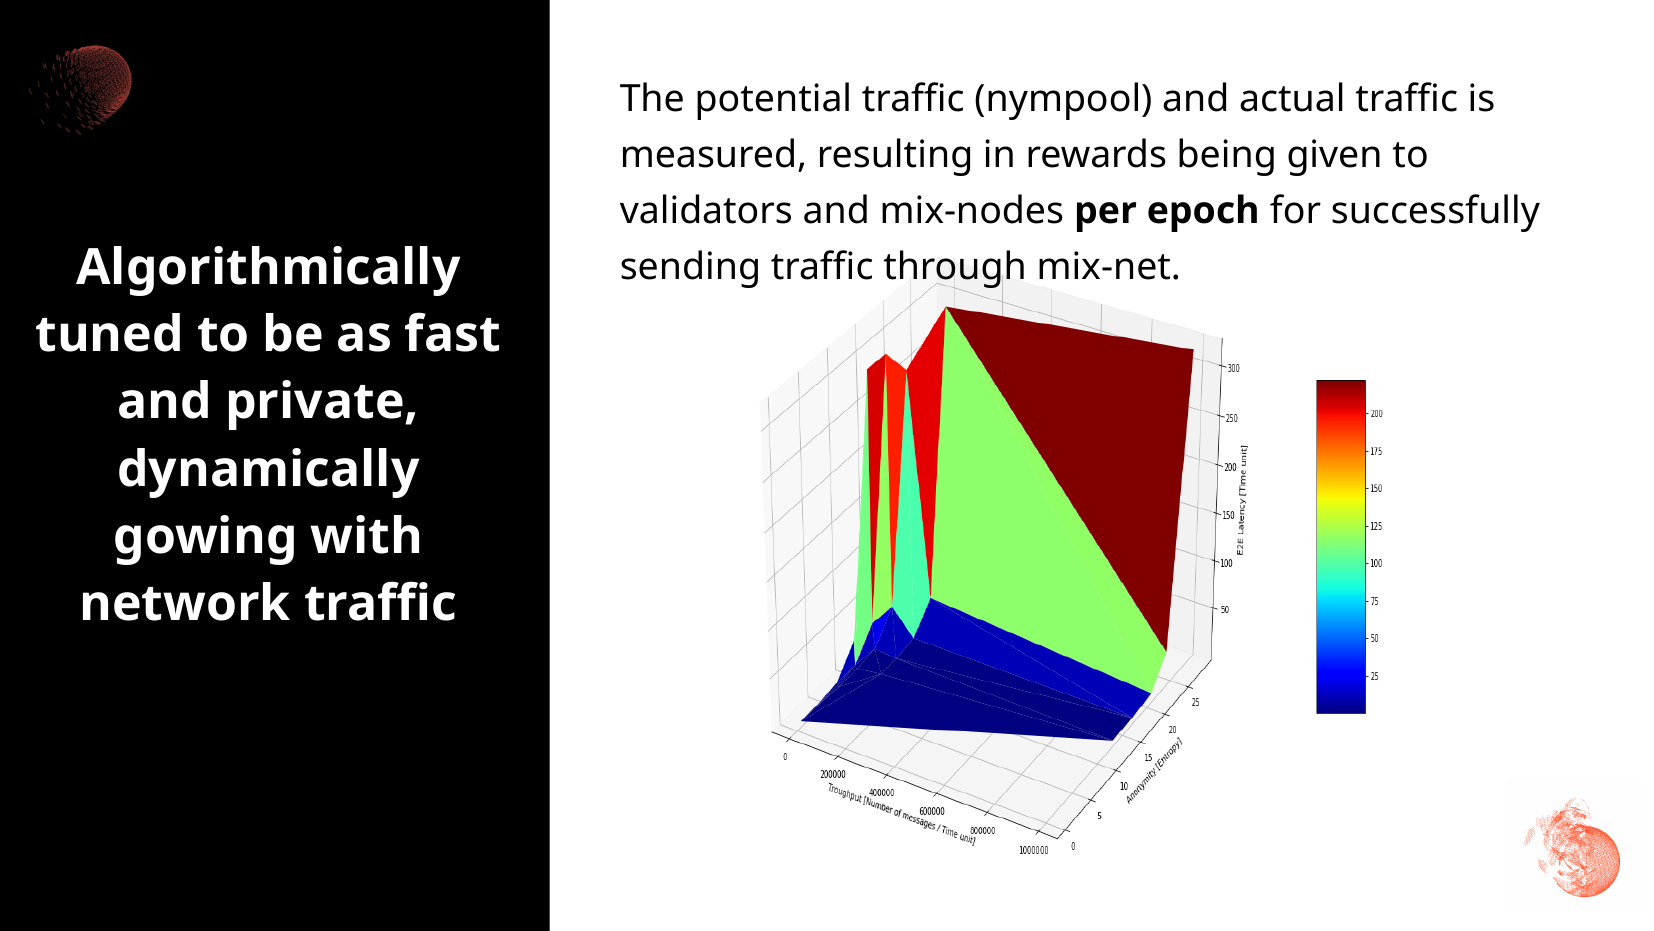

The potential traffic (nympool) and actual traffic is measured, resulting in rewards being given to validators and mix-nodes per epoch for successfully sending traffic through mix-net.
# Algorithmically tuned to be as fast and private, dynamically gowing with network traffic